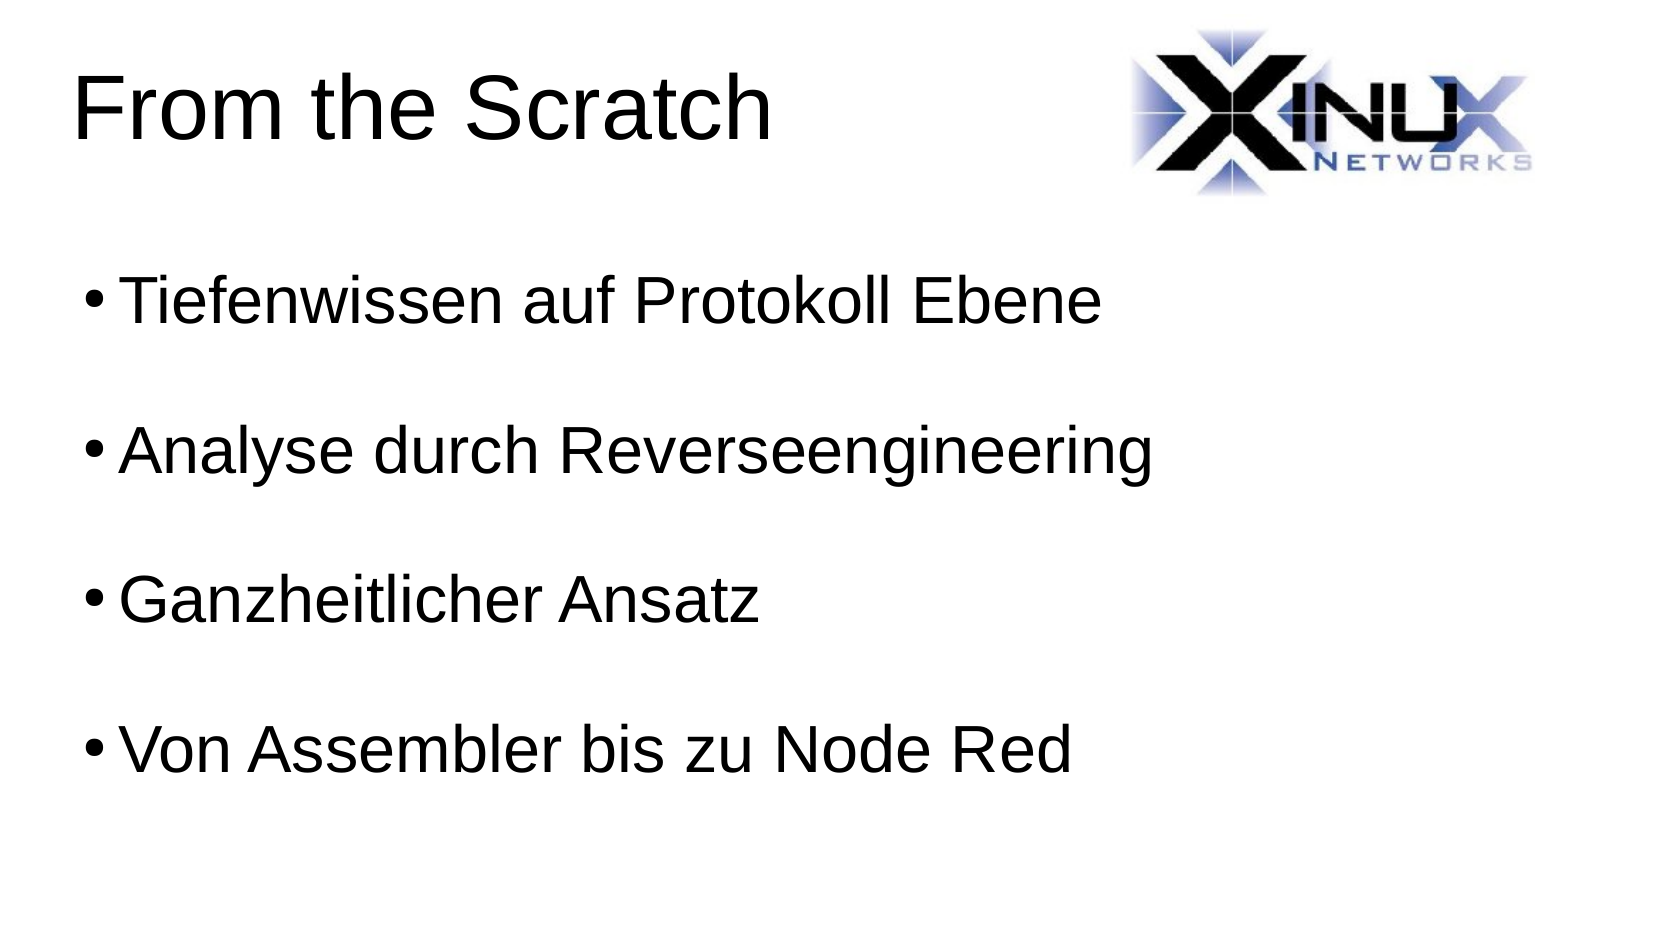

# From the Scratch
Tiefenwissen auf Protokoll Ebene
Analyse durch Reverseengineering
Ganzheitlicher Ansatz
Von Assembler bis zu Node Red